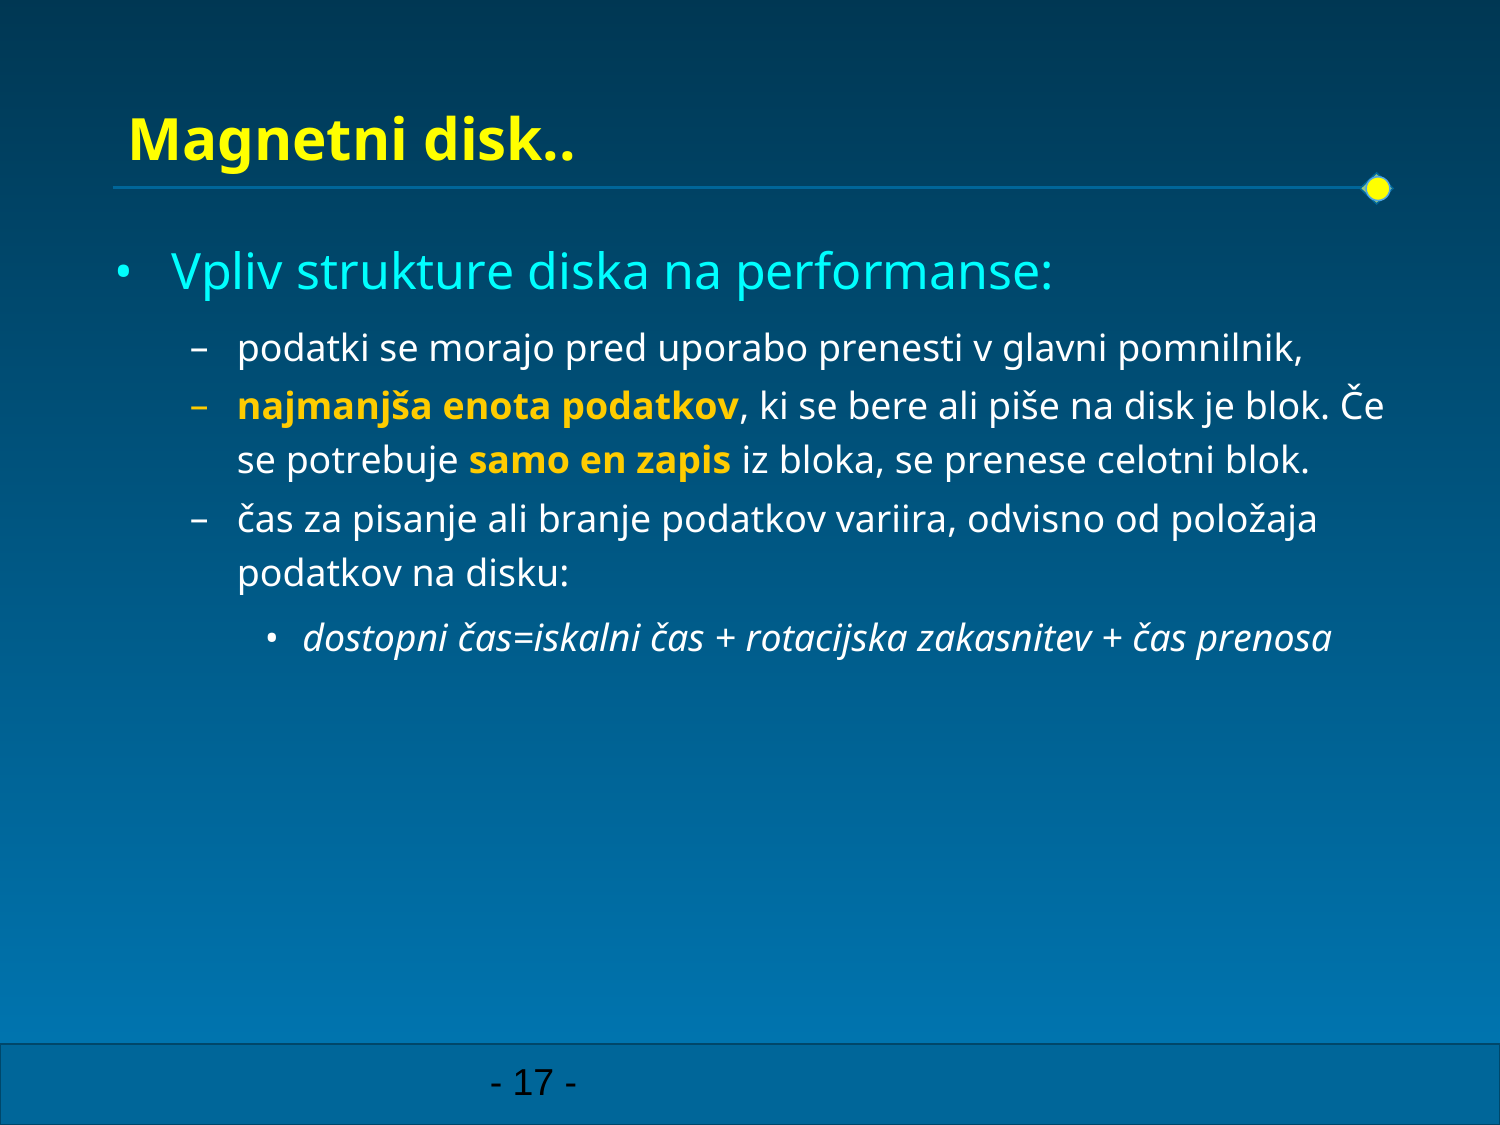

# Magnetni disk..
Vpliv strukture diska na performanse:
podatki se morajo pred uporabo prenesti v glavni pomnilnik,
najmanjša enota podatkov, ki se bere ali piše na disk je blok. Če se potrebuje samo en zapis iz bloka, se prenese celotni blok.
čas za pisanje ali branje podatkov variira, odvisno od položaja podatkov na disku:
dostopni čas=iskalni čas + rotacijska zakasnitev + čas prenosa